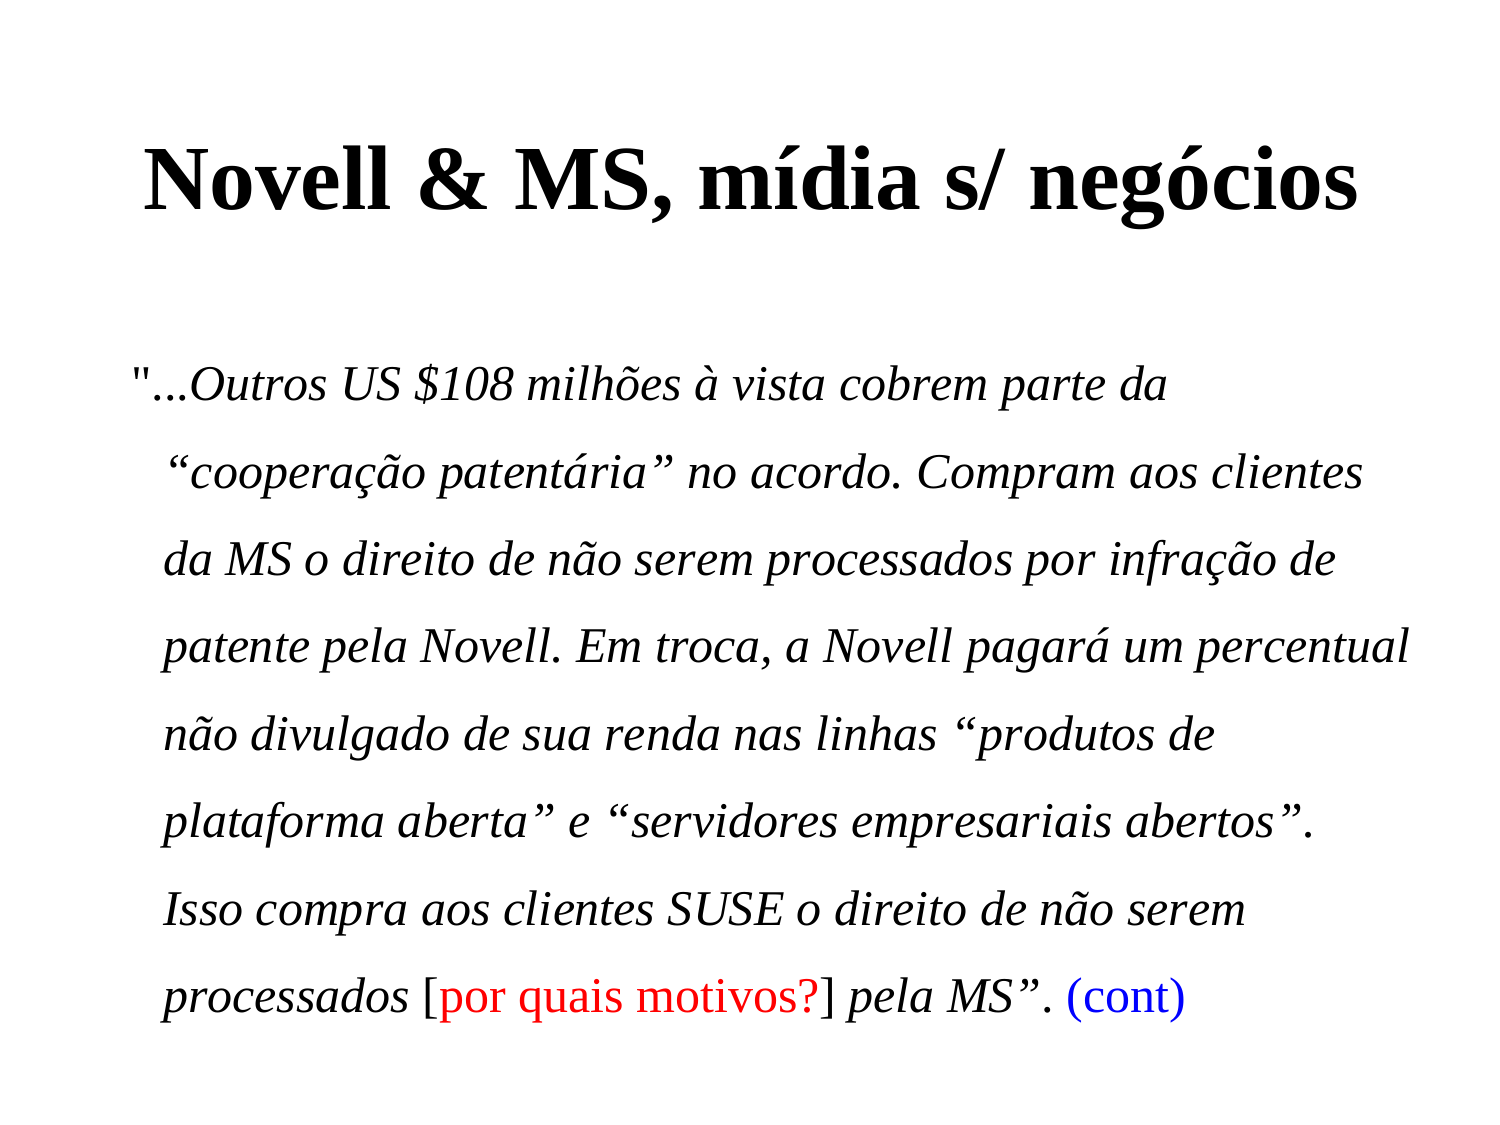

# Novell & MS, mídia s/ negócios
 "...Outros US $108 milhões à vista cobrem parte da “cooperação patentária” no acordo. Compram aos clientes da MS o direito de não serem processados por infração de patente pela Novell. Em troca, a Novell pagará um percentual não divulgado de sua renda nas linhas “produtos de plataforma aberta” e “servidores empresariais abertos”.
Isso compra aos clientes SUSE o direito de não serem processados [por quais motivos?] pela MS”. (cont)